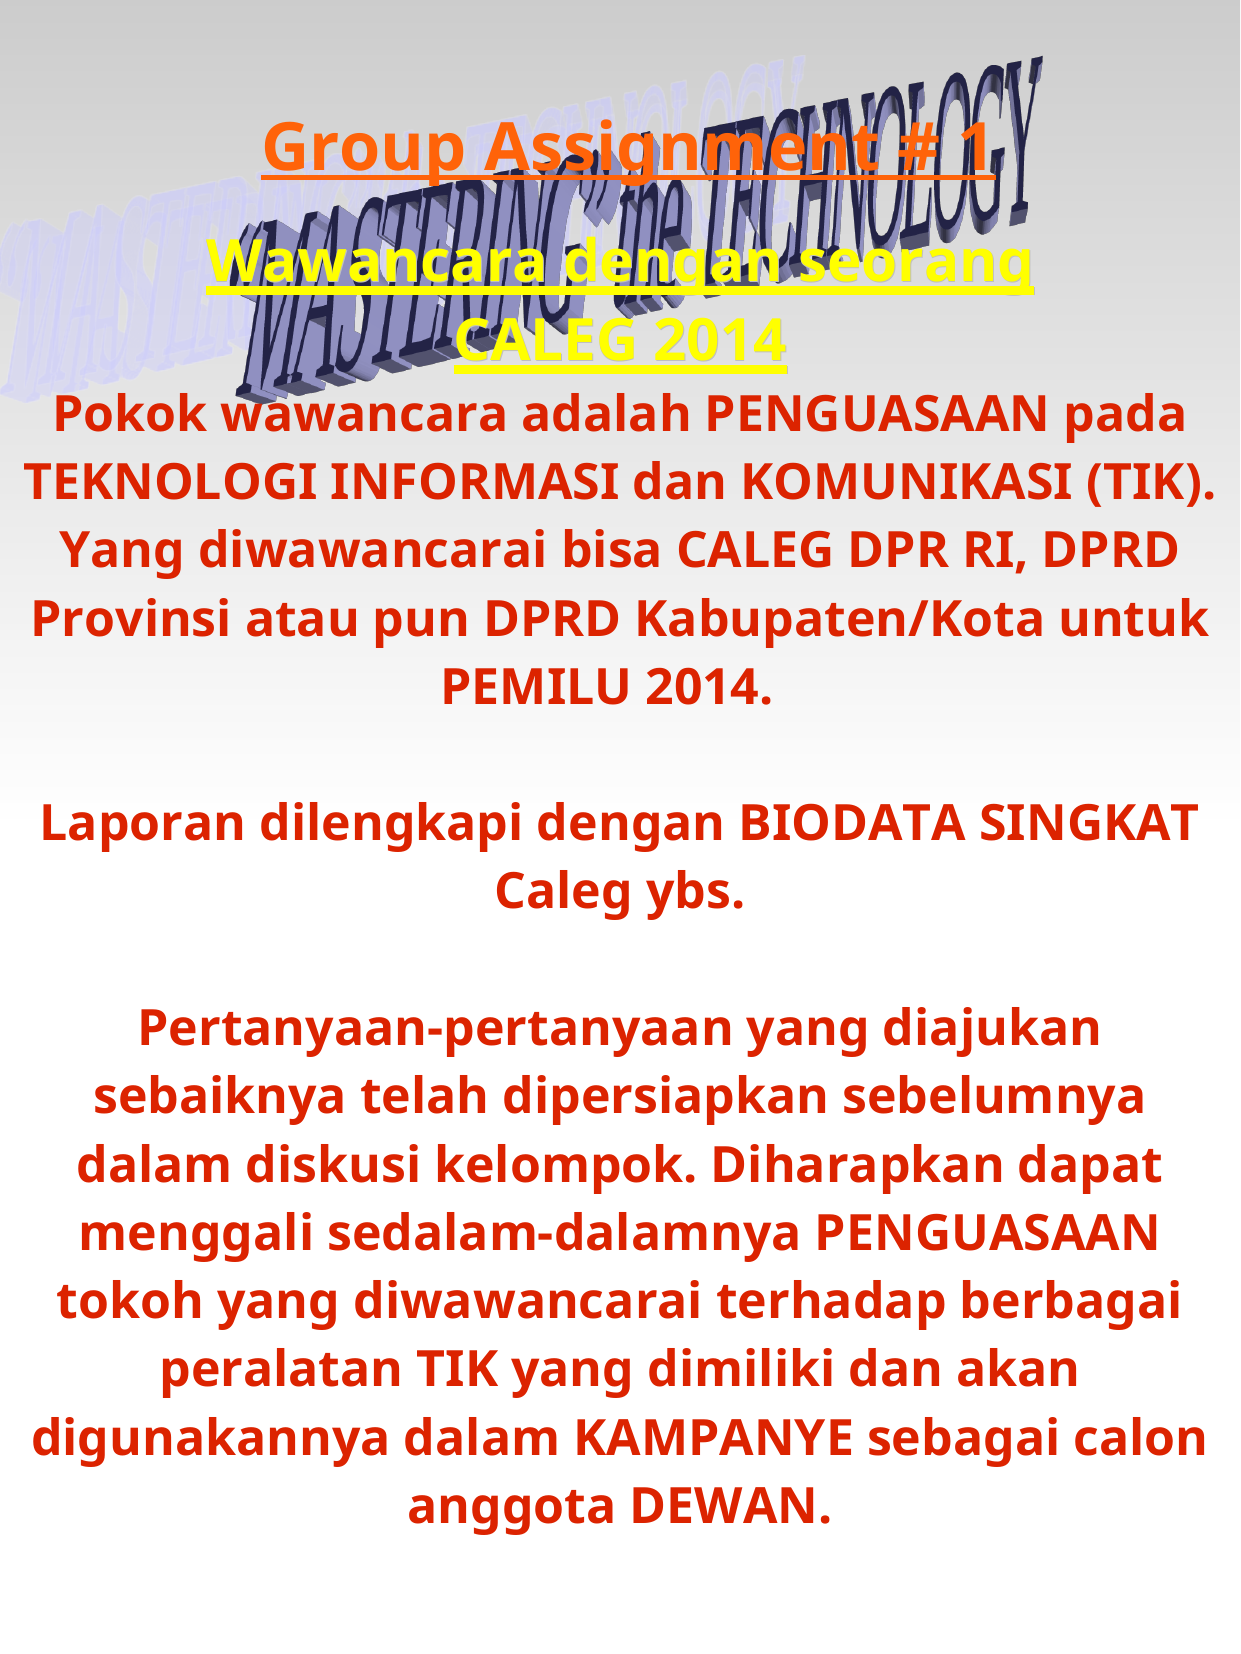

“MASTERING” the TECHNOLOGY
# Group Assignment # 1
Wawancara dengan seorang
CALEG 2014
Pokok wawancara adalah PENGUASAAN pada TEKNOLOGI INFORMASI dan KOMUNIKASI (TIK). Yang diwawancarai bisa CALEG DPR RI, DPRD Provinsi atau pun DPRD Kabupaten/Kota untuk PEMILU 2014.
Laporan dilengkapi dengan BIODATA SINGKAT Caleg ybs.
Pertanyaan-pertanyaan yang diajukan sebaiknya telah dipersiapkan sebelumnya dalam diskusi kelompok. Diharapkan dapat menggali sedalam-dalamnya PENGUASAAN tokoh yang diwawancarai terhadap berbagai peralatan TIK yang dimiliki dan akan digunakannya dalam KAMPANYE sebagai calon anggota DEWAN.